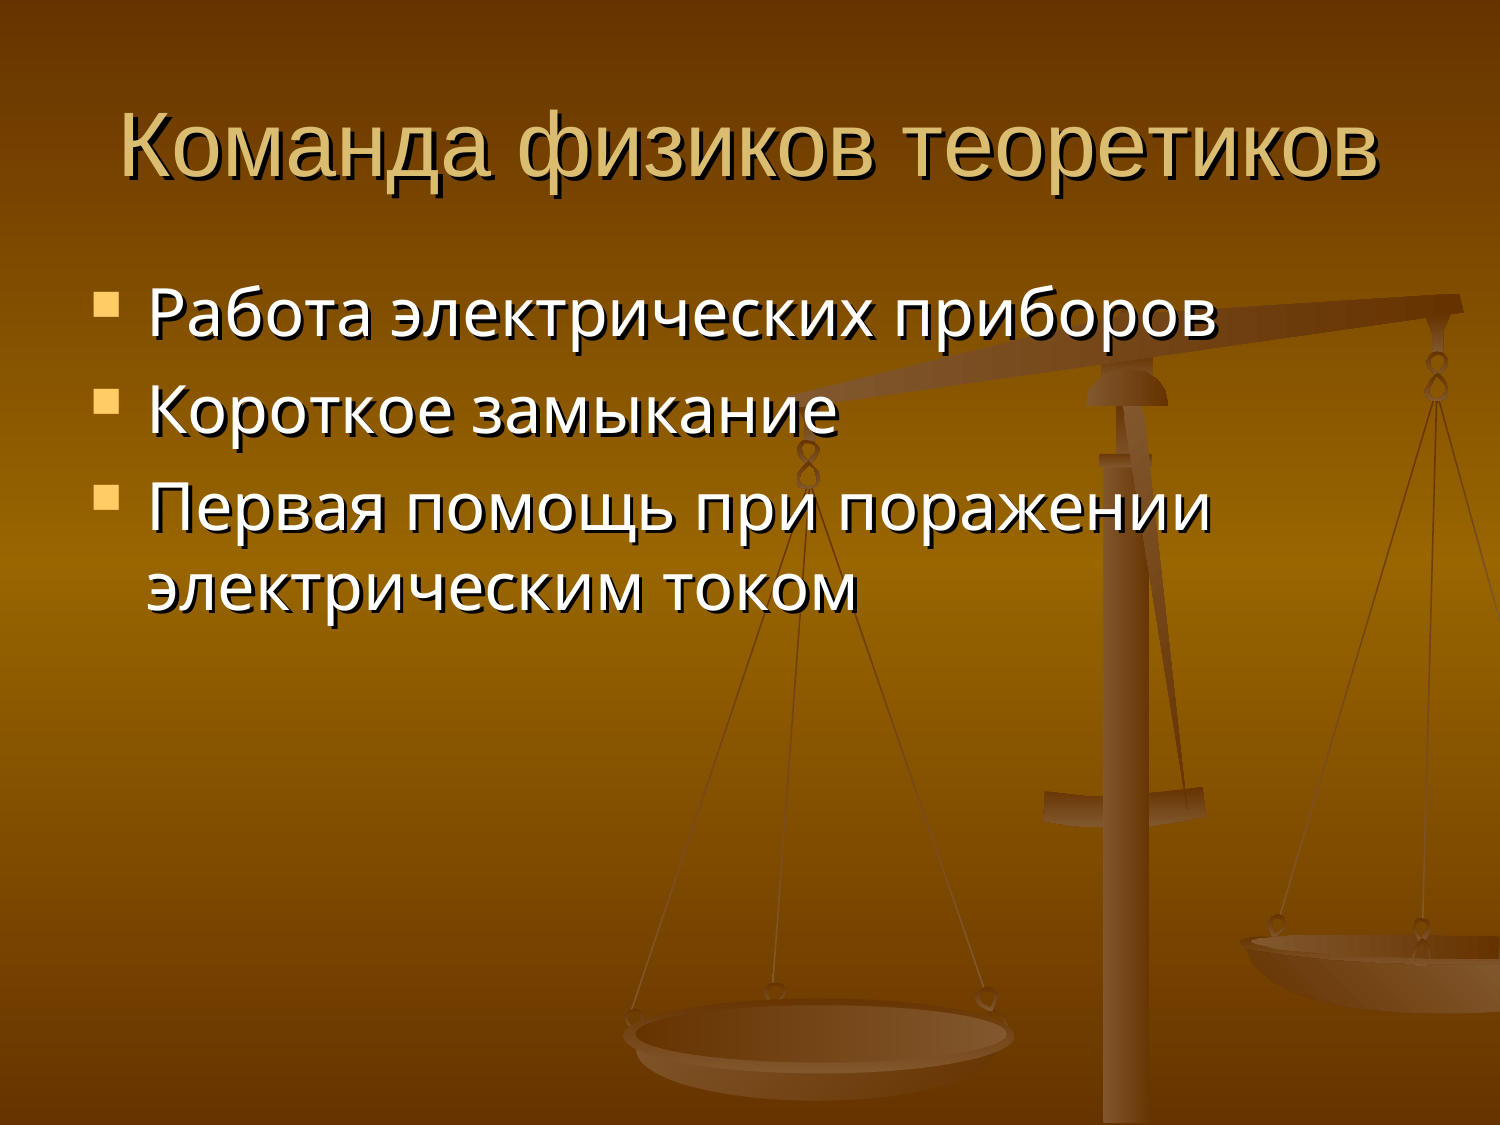

# Команда физиков теоретиков
Работа электрических приборов
Короткое замыкание
Первая помощь при поражении электрическим током